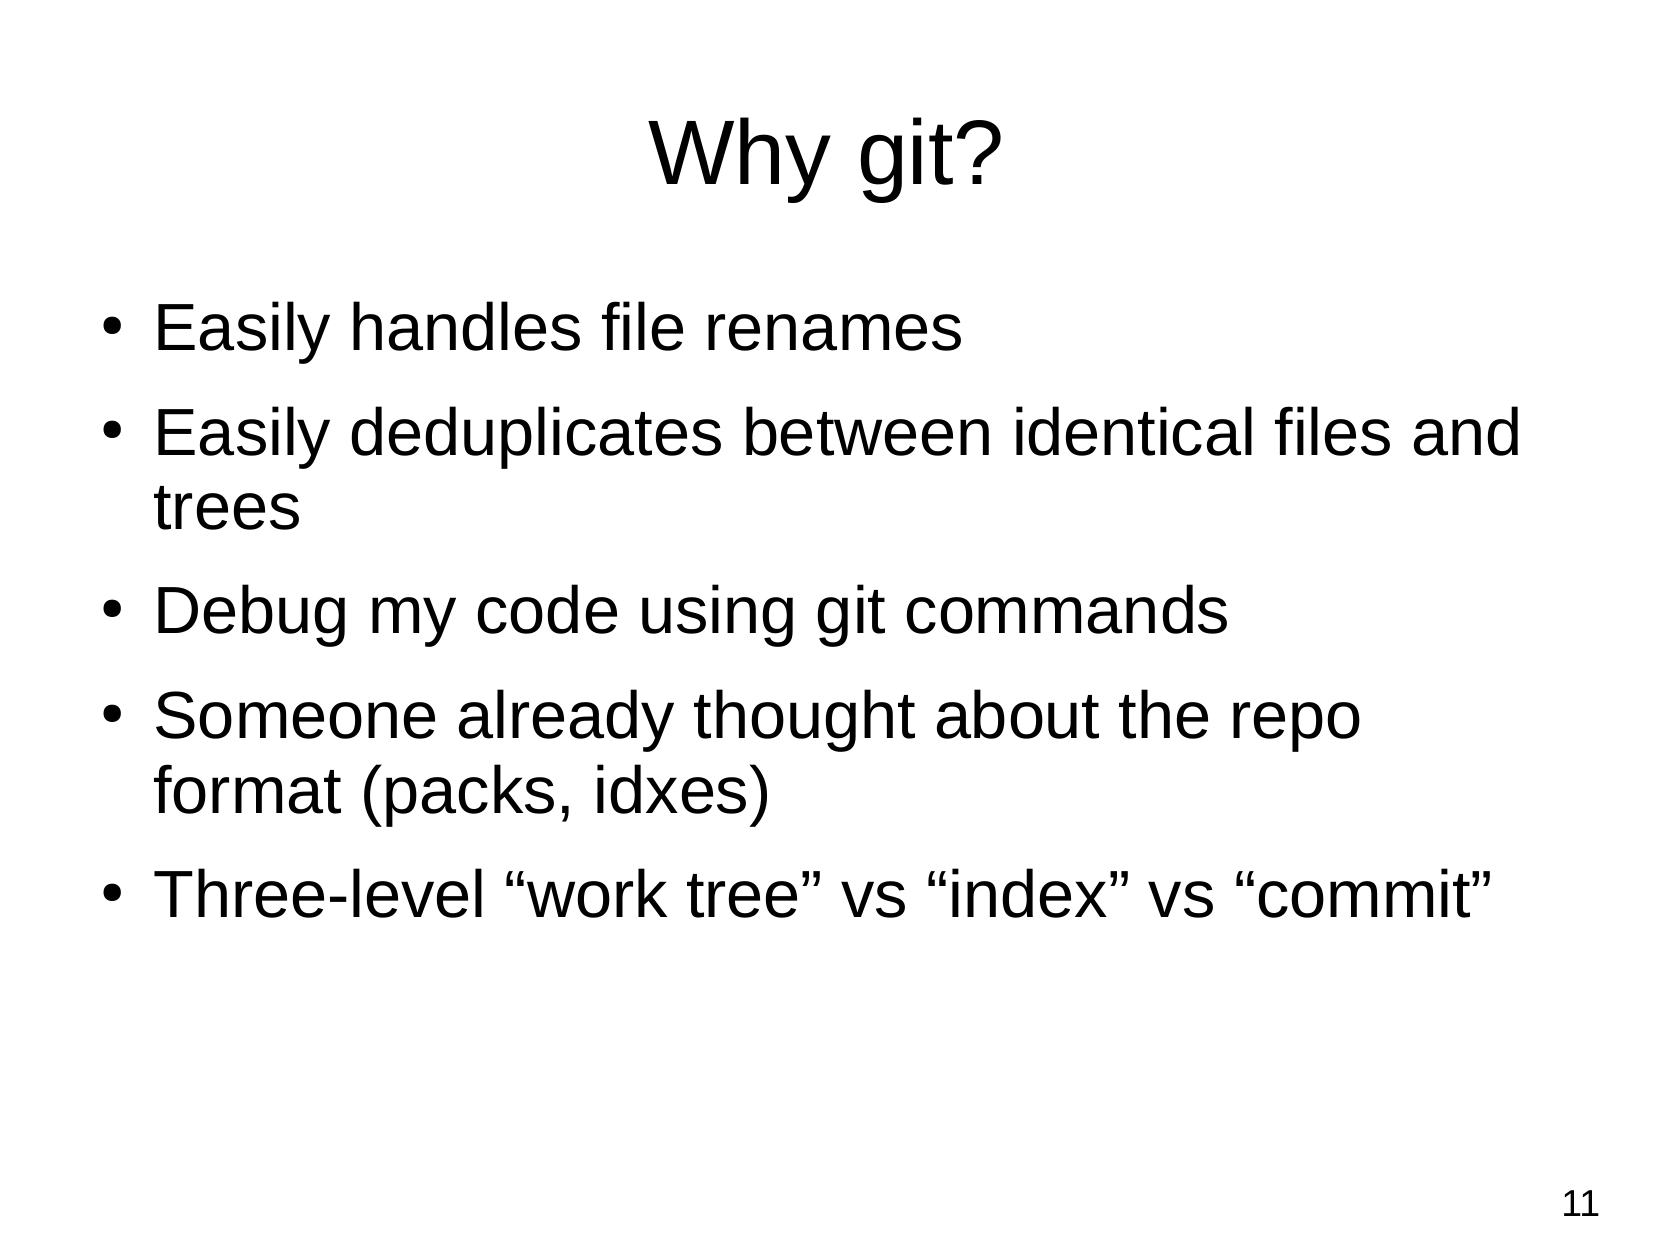

# Why git?
Easily handles file renames
Easily deduplicates between identical files and trees
Debug my code using git commands
Someone already thought about the repo format (packs, idxes)
Three-level “work tree” vs “index” vs “commit”
11